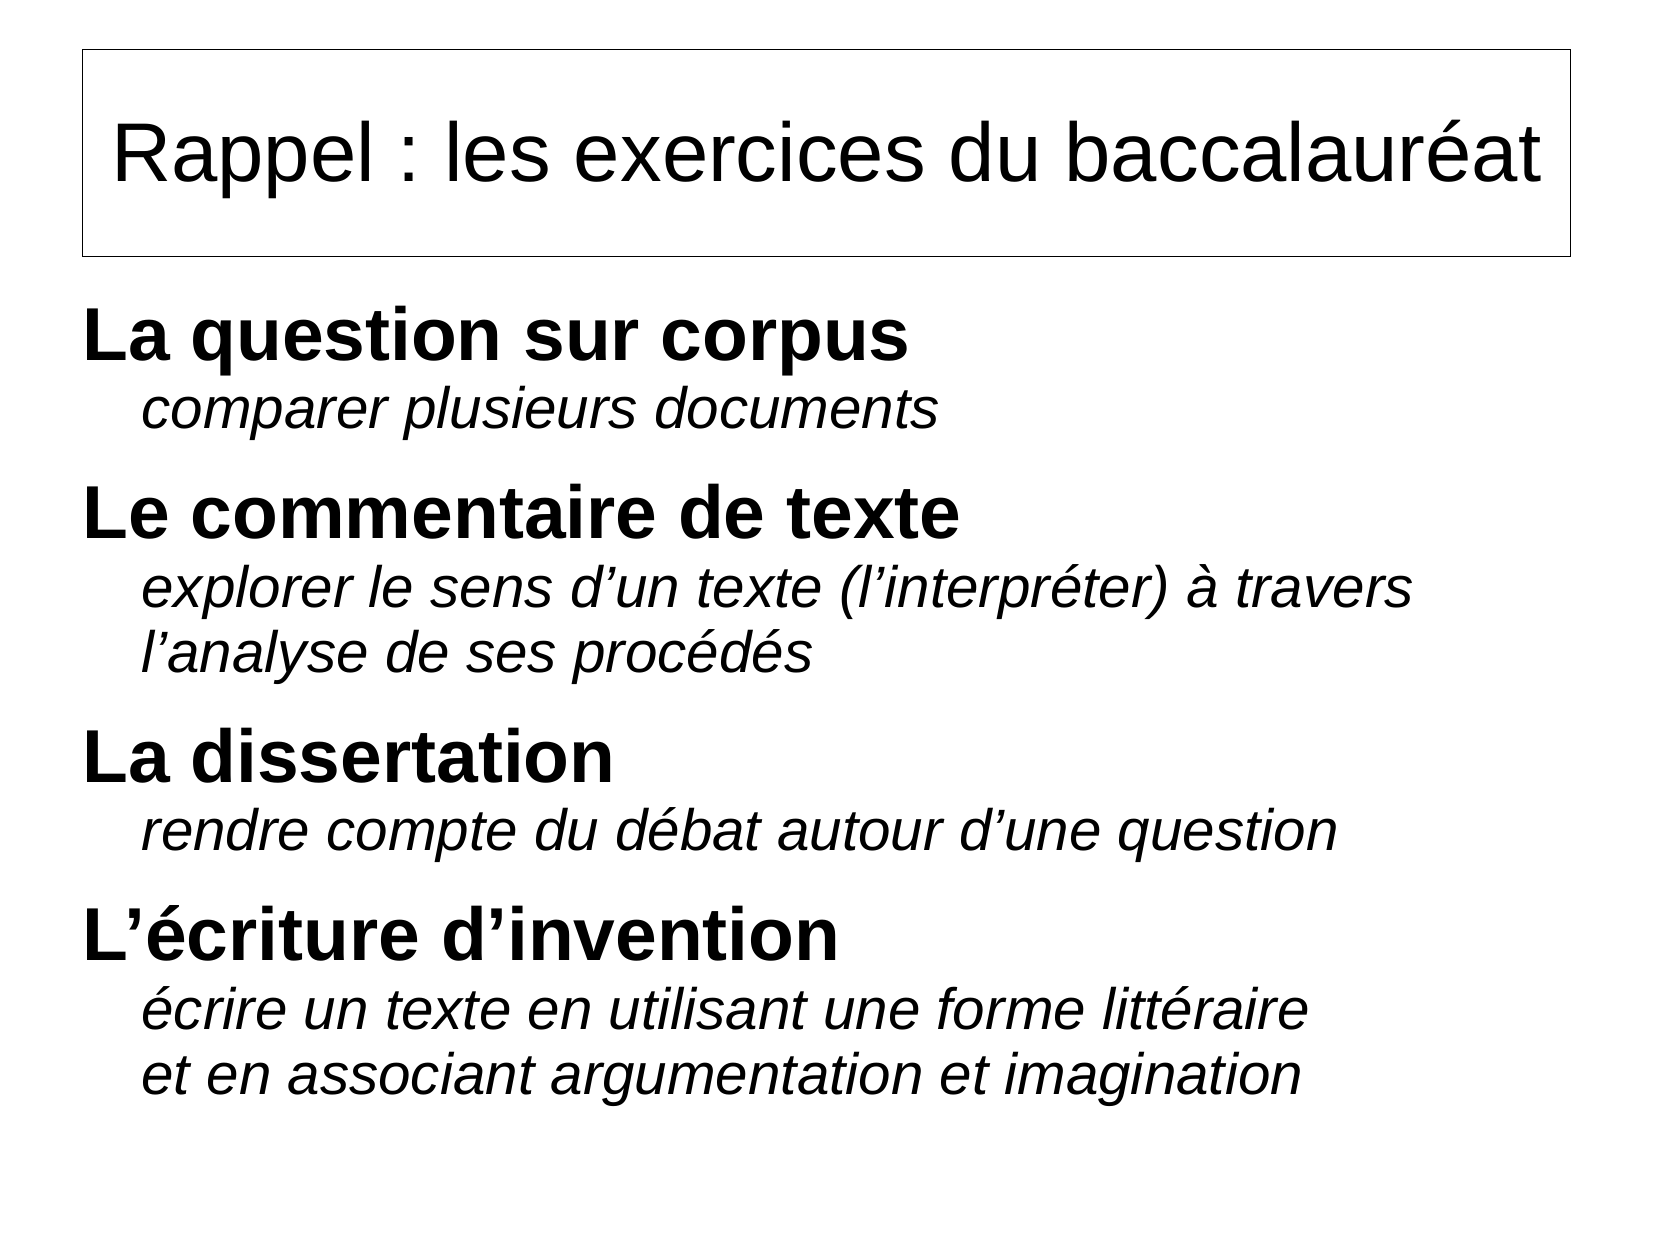

# Rappel : les exercices du baccalauréat
La question sur corpus
comparer plusieurs documents
Le commentaire de texte
explorer le sens d’un texte (l’interpréter) à travers l’analyse de ses procédés
La dissertation
rendre compte du débat autour d’une question
L’écriture d’invention
écrire un texte en utilisant une forme littéraire
et en associant argumentation et imagination